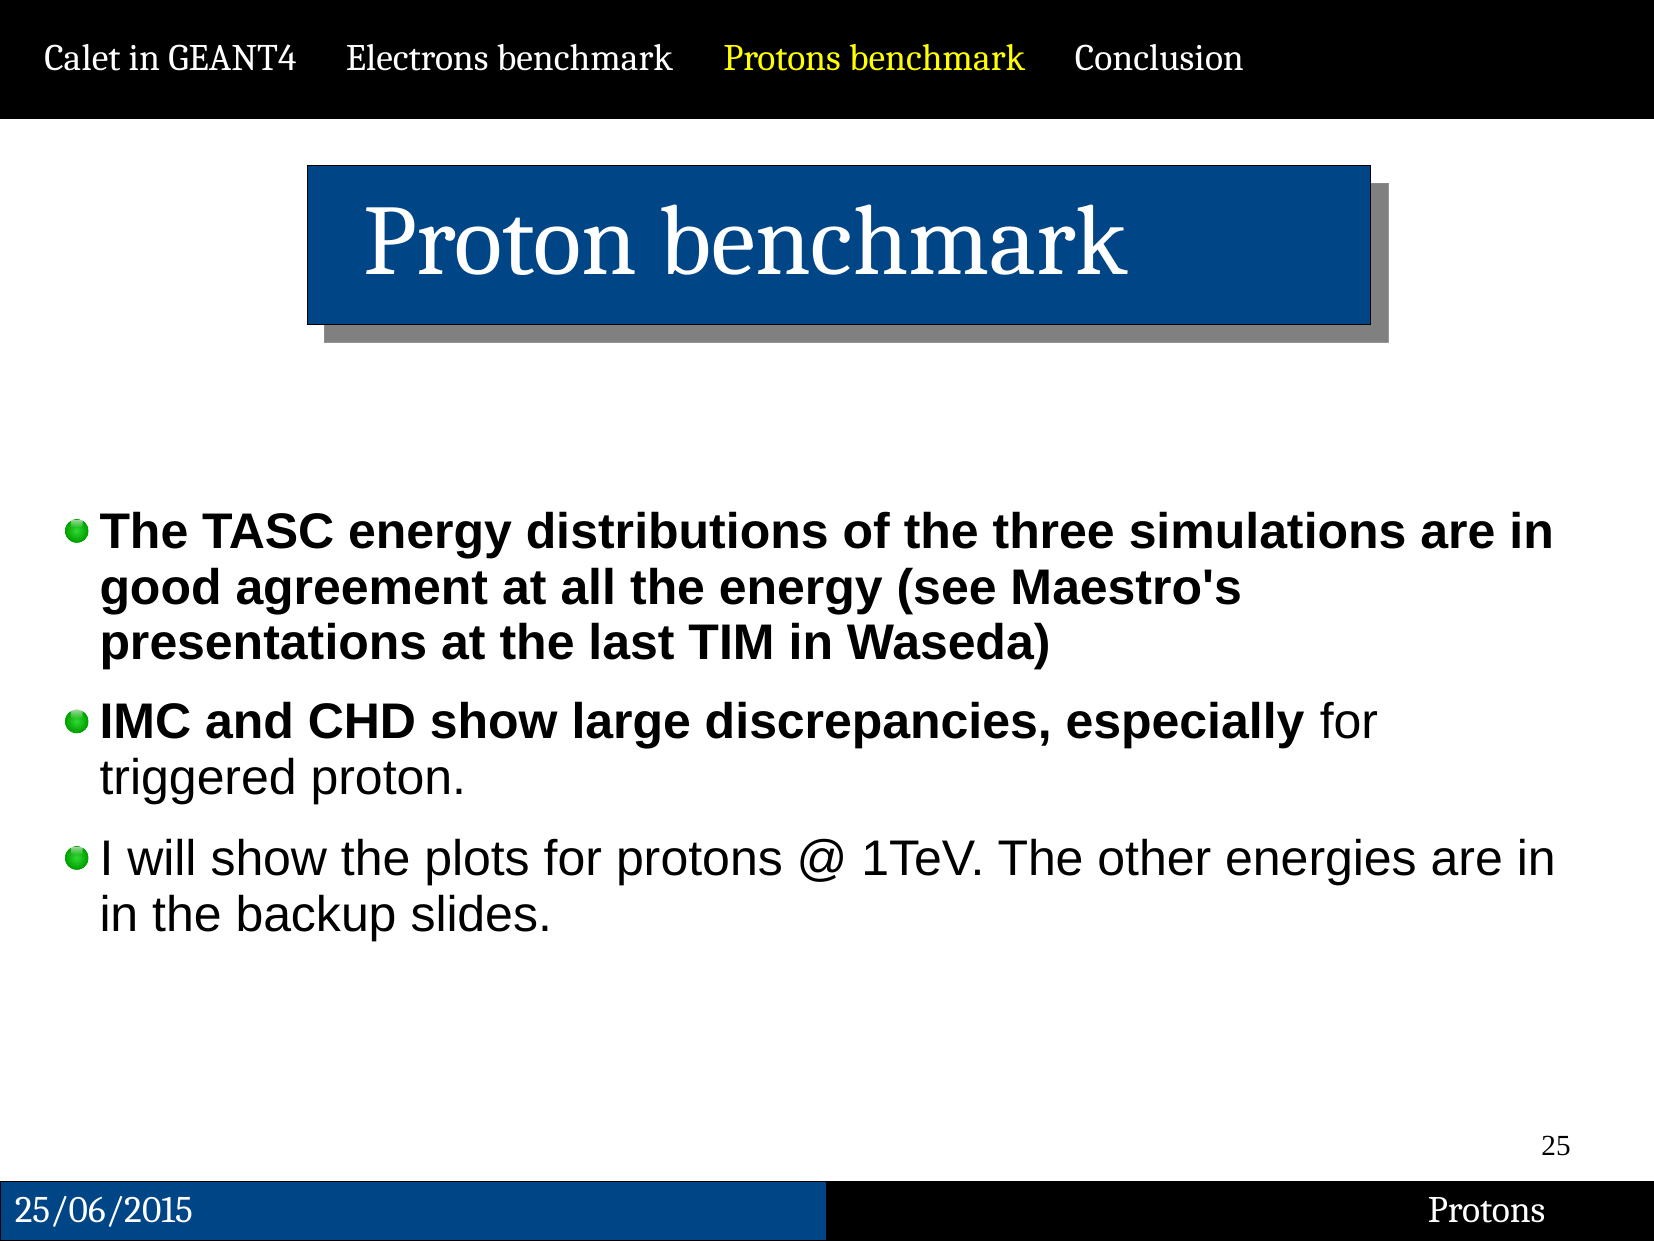

Calet in GEANT4 Electrons benchmark Protons benchmark Conclusion
Proton benchmark
The TASC energy distributions of the three simulations are in good agreement at all the energy (see Maestro's presentations at the last TIM in Waseda)
IMC and CHD show large discrepancies, especially for triggered proton.
I will show the plots for protons @ 1TeV. The other energies are in in the backup slides.
25
25/06/2015
Protons